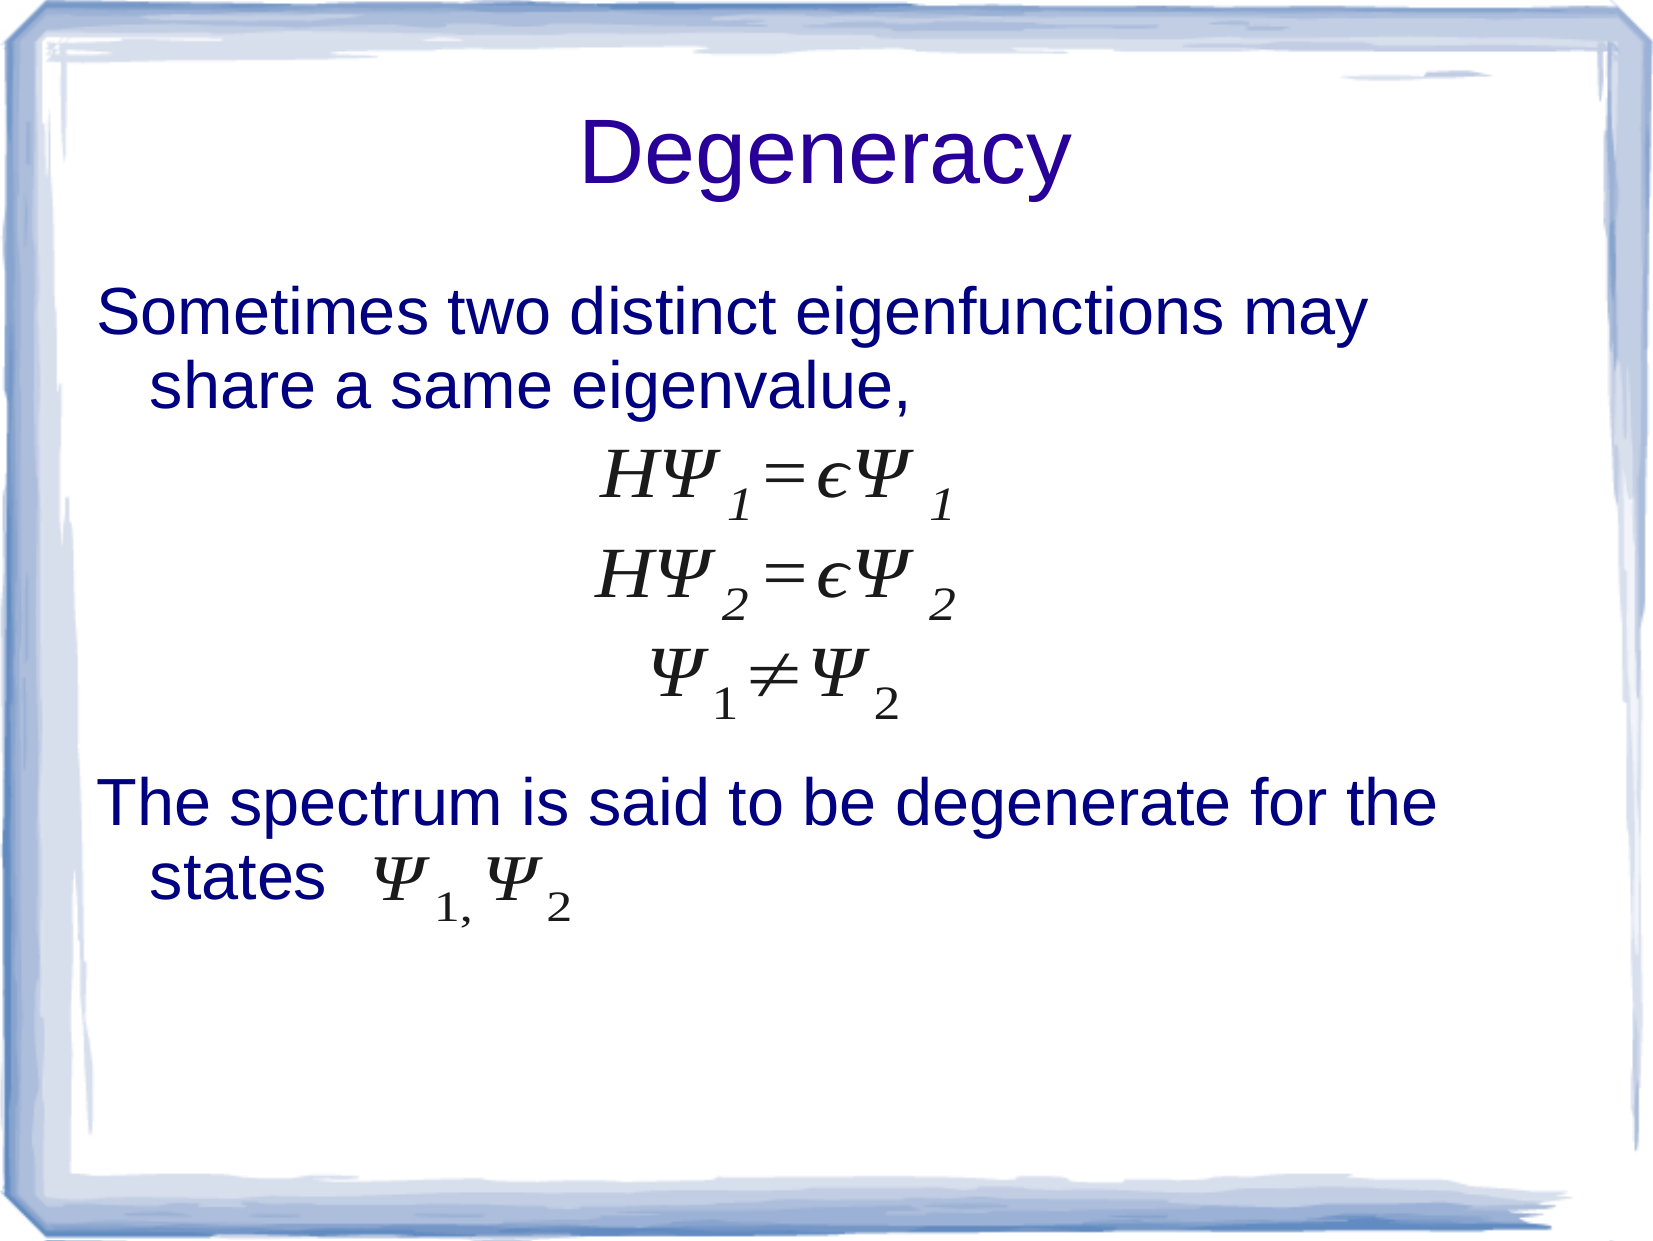

# Degeneracy
Sometimes two distinct eigenfunctions may share a same eigenvalue,
The spectrum is said to be degenerate for the states